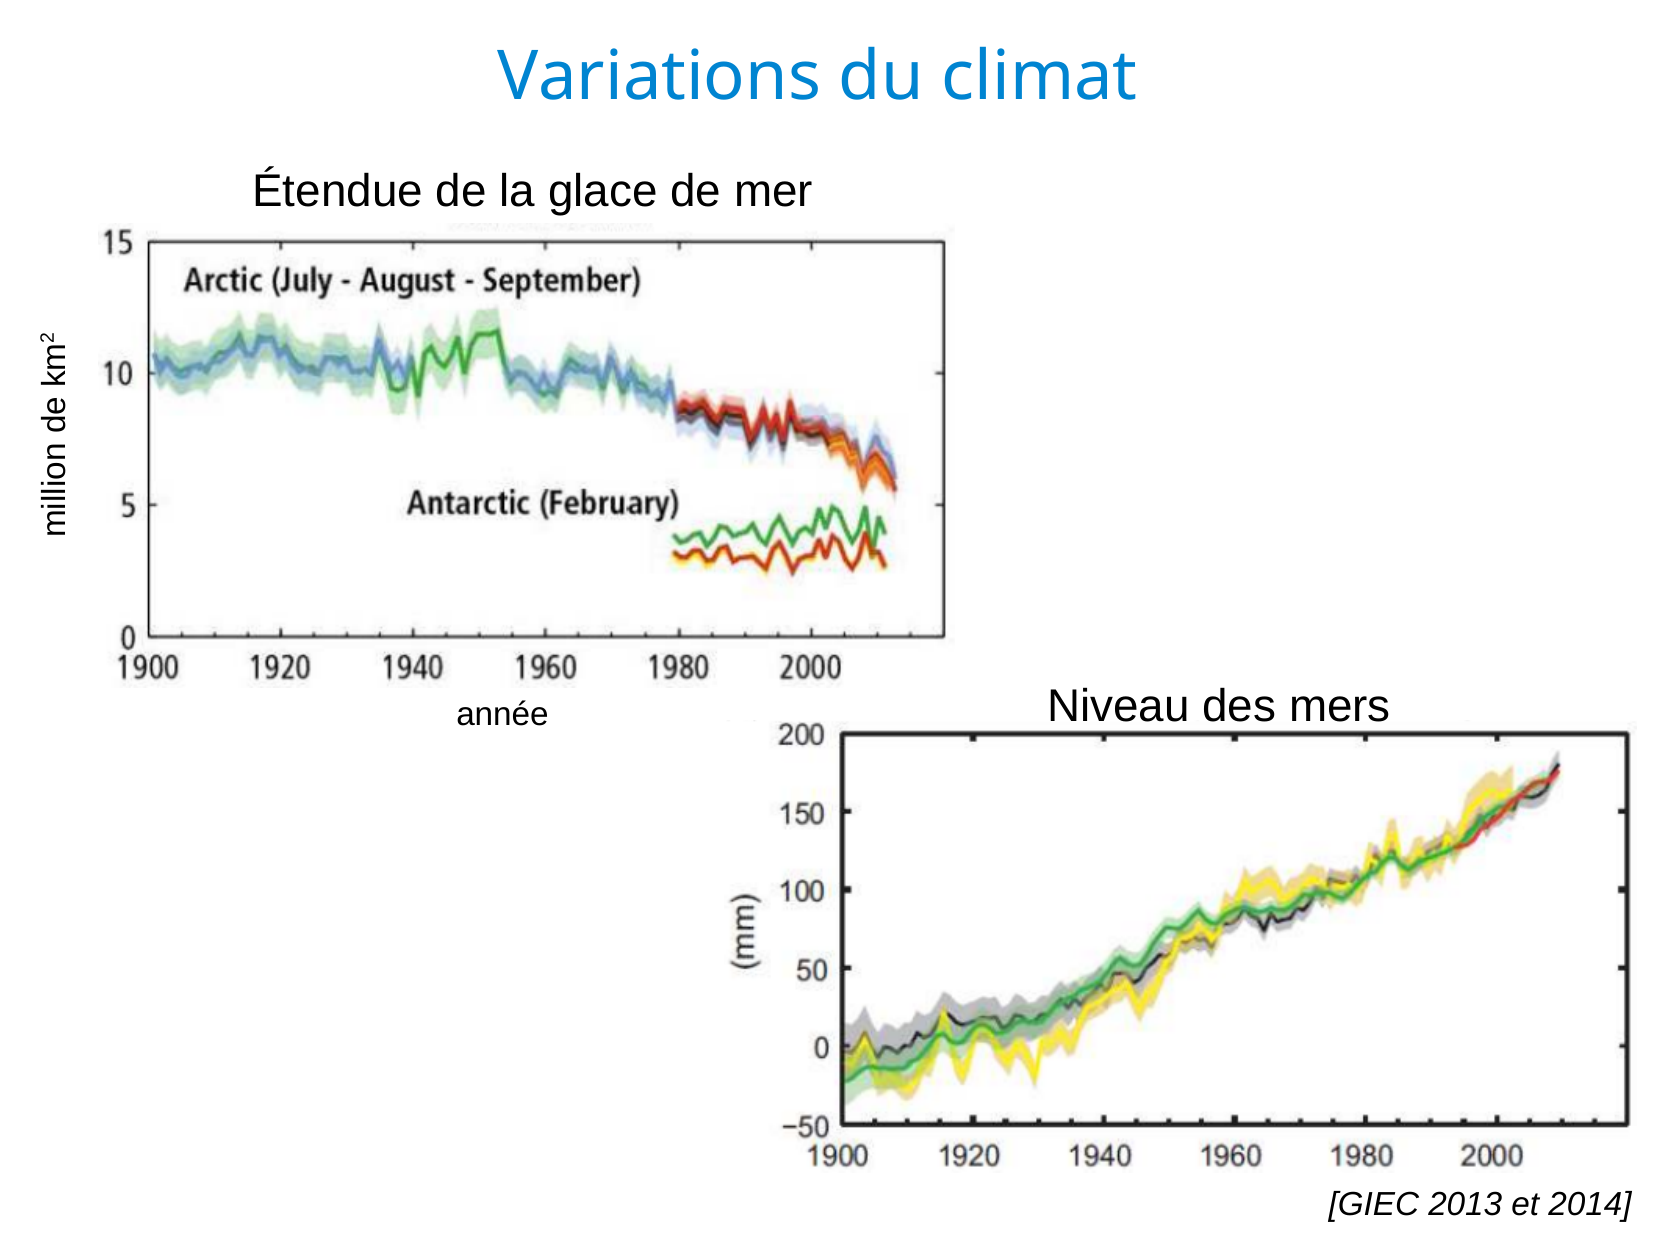

# Variations du climat
Étendue de la glace de mer
million de km2
année
Niveau des mers
[GIEC 2013 et 2014]